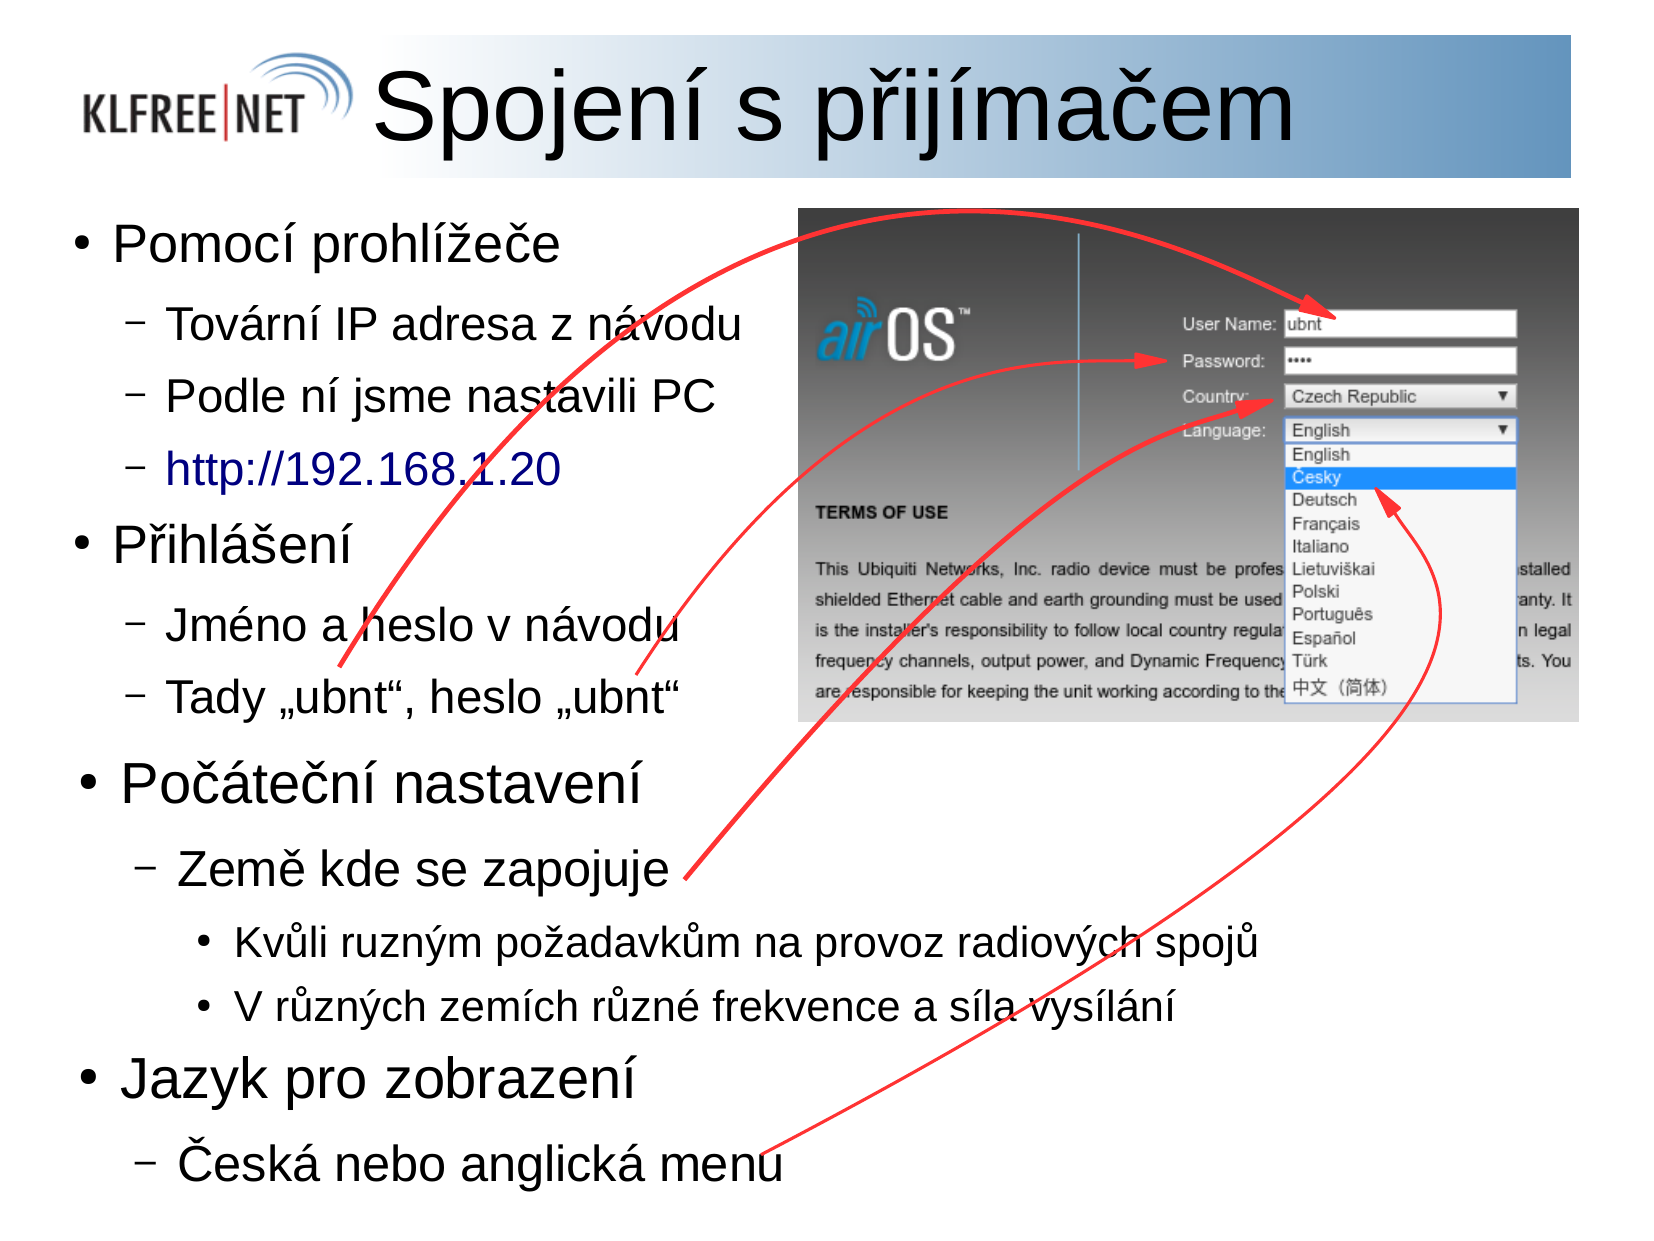

# Spojení s přijímačem
Pomocí prohlížeče
Tovární IP adresa z návodu
Podle ní jsme nastavili PC
http://192.168.1.20
Přihlášení
Jméno a heslo v návodu
Tady „ubnt“, heslo „ubnt“
Počáteční nastavení
Země kde se zapojuje
Kvůli ruzným požadavkům na provoz radiových spojů
V různých zemích různé frekvence a síla vysílání
Jazyk pro zobrazení
Česká nebo anglická menu